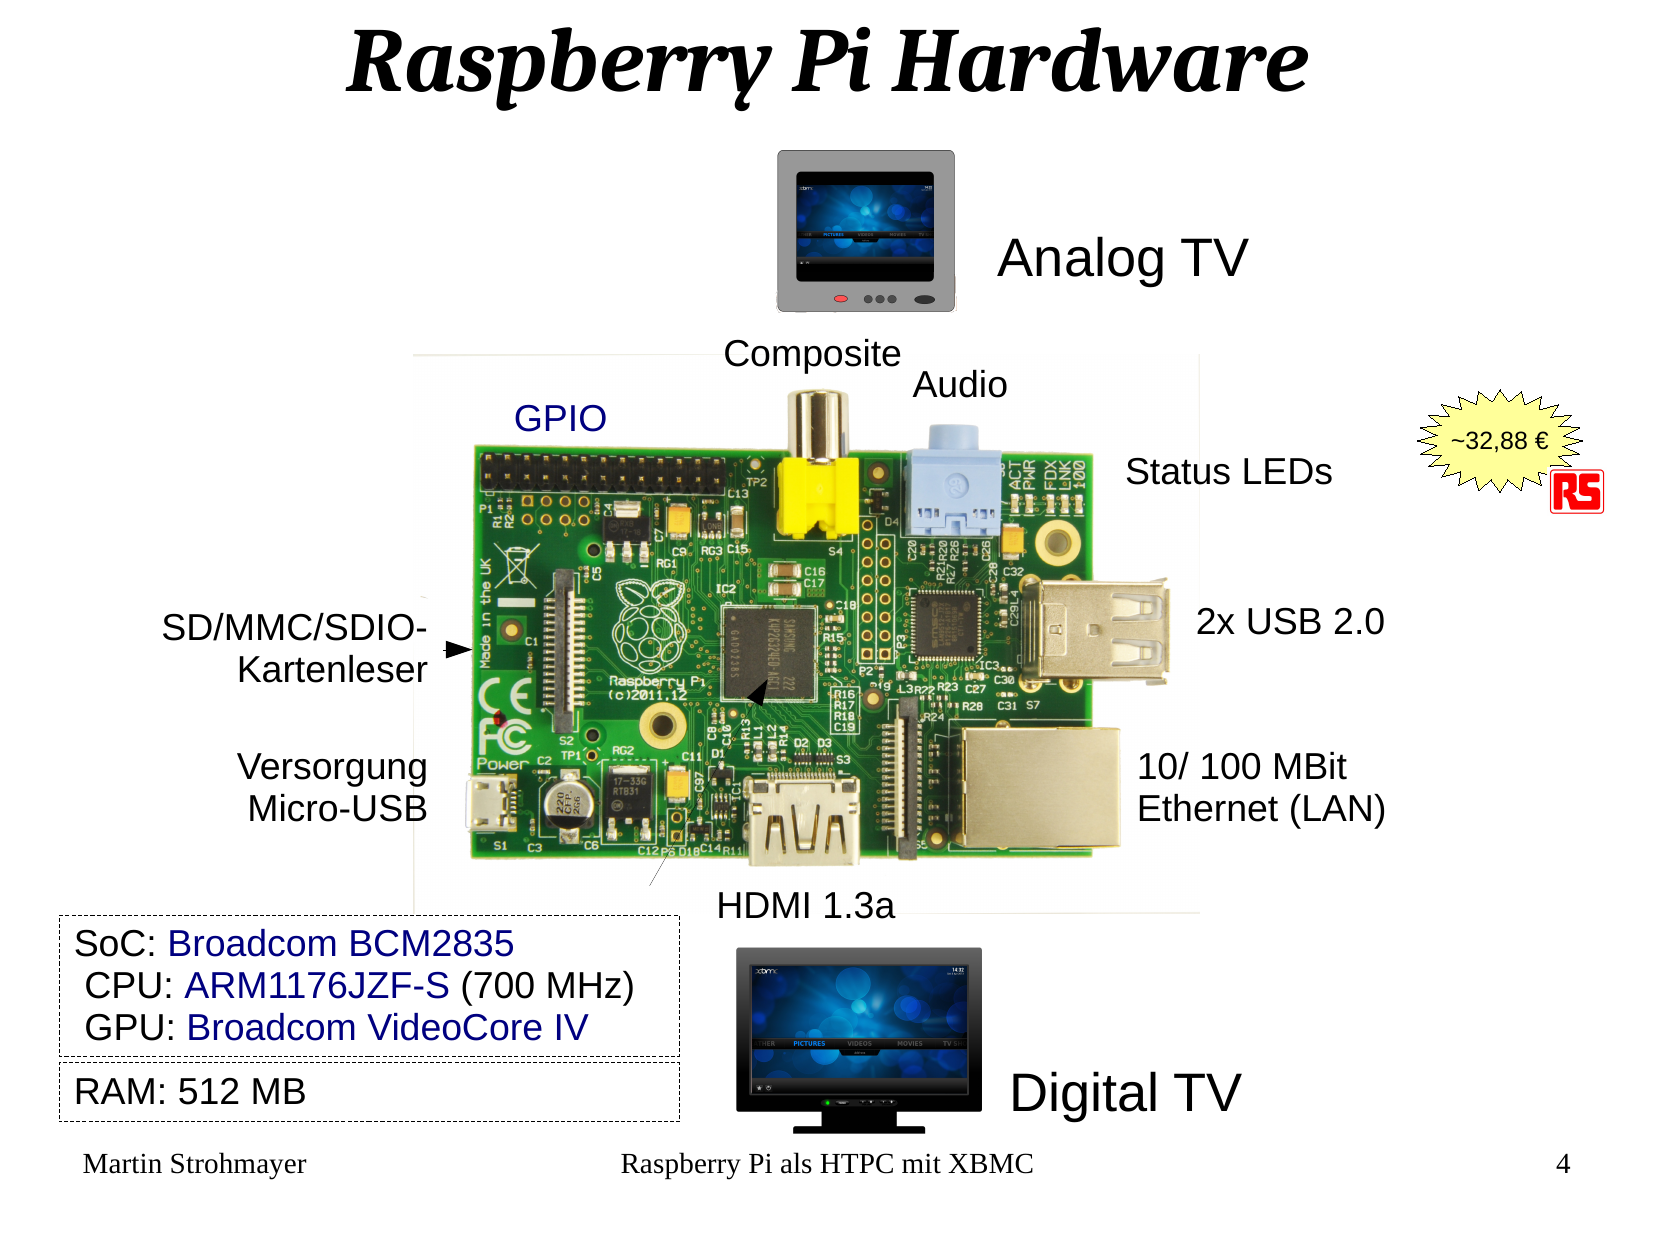

# Raspberry Pi Hardware
Analog TV
Composite
Audio
GPIO
~32,88 €
Status LEDs
2x USB 2.0
SD/MMC/SDIO-Kartenleser
Versorgung Micro-USB
10/ 100 MBit Ethernet (LAN)
HDMI 1.3a
SoC: Broadcom BCM2835
 CPU: ARM1176JZF-S (700 MHz)
 GPU: Broadcom VideoCore IV
Digital TV
RAM: 512 MB
Martin Strohmayer
Raspberry Pi als HTPC mit XBMC
4